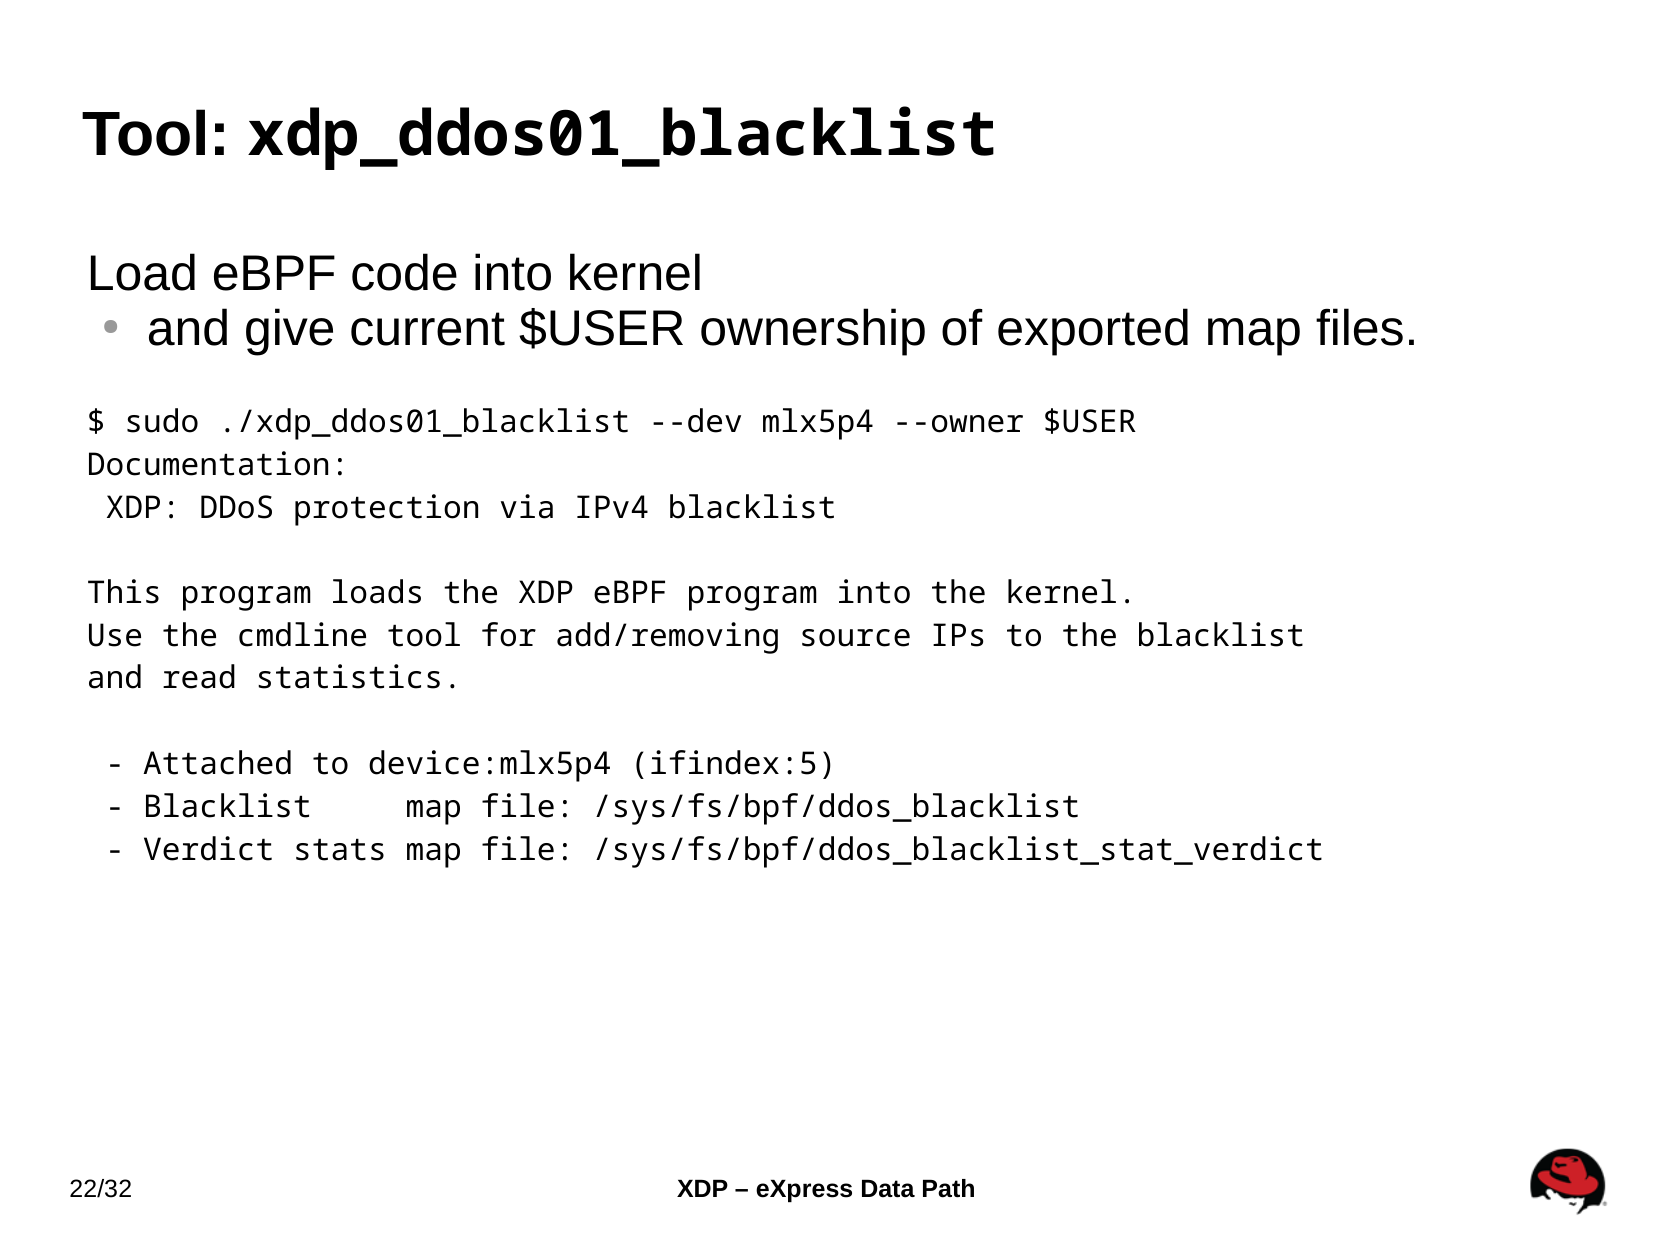

# Tool: xdp_ddos01_blacklist
Load eBPF code into kernel
and give current $USER ownership of exported map files.
$ sudo ./xdp_ddos01_blacklist --dev mlx5p4 --owner $USER
Documentation:
 XDP: DDoS protection via IPv4 blacklist
This program loads the XDP eBPF program into the kernel.
Use the cmdline tool for add/removing source IPs to the blacklist
and read statistics.
 - Attached to device:mlx5p4 (ifindex:5)
 - Blacklist map file: /sys/fs/bpf/ddos_blacklist
 - Verdict stats map file: /sys/fs/bpf/ddos_blacklist_stat_verdict